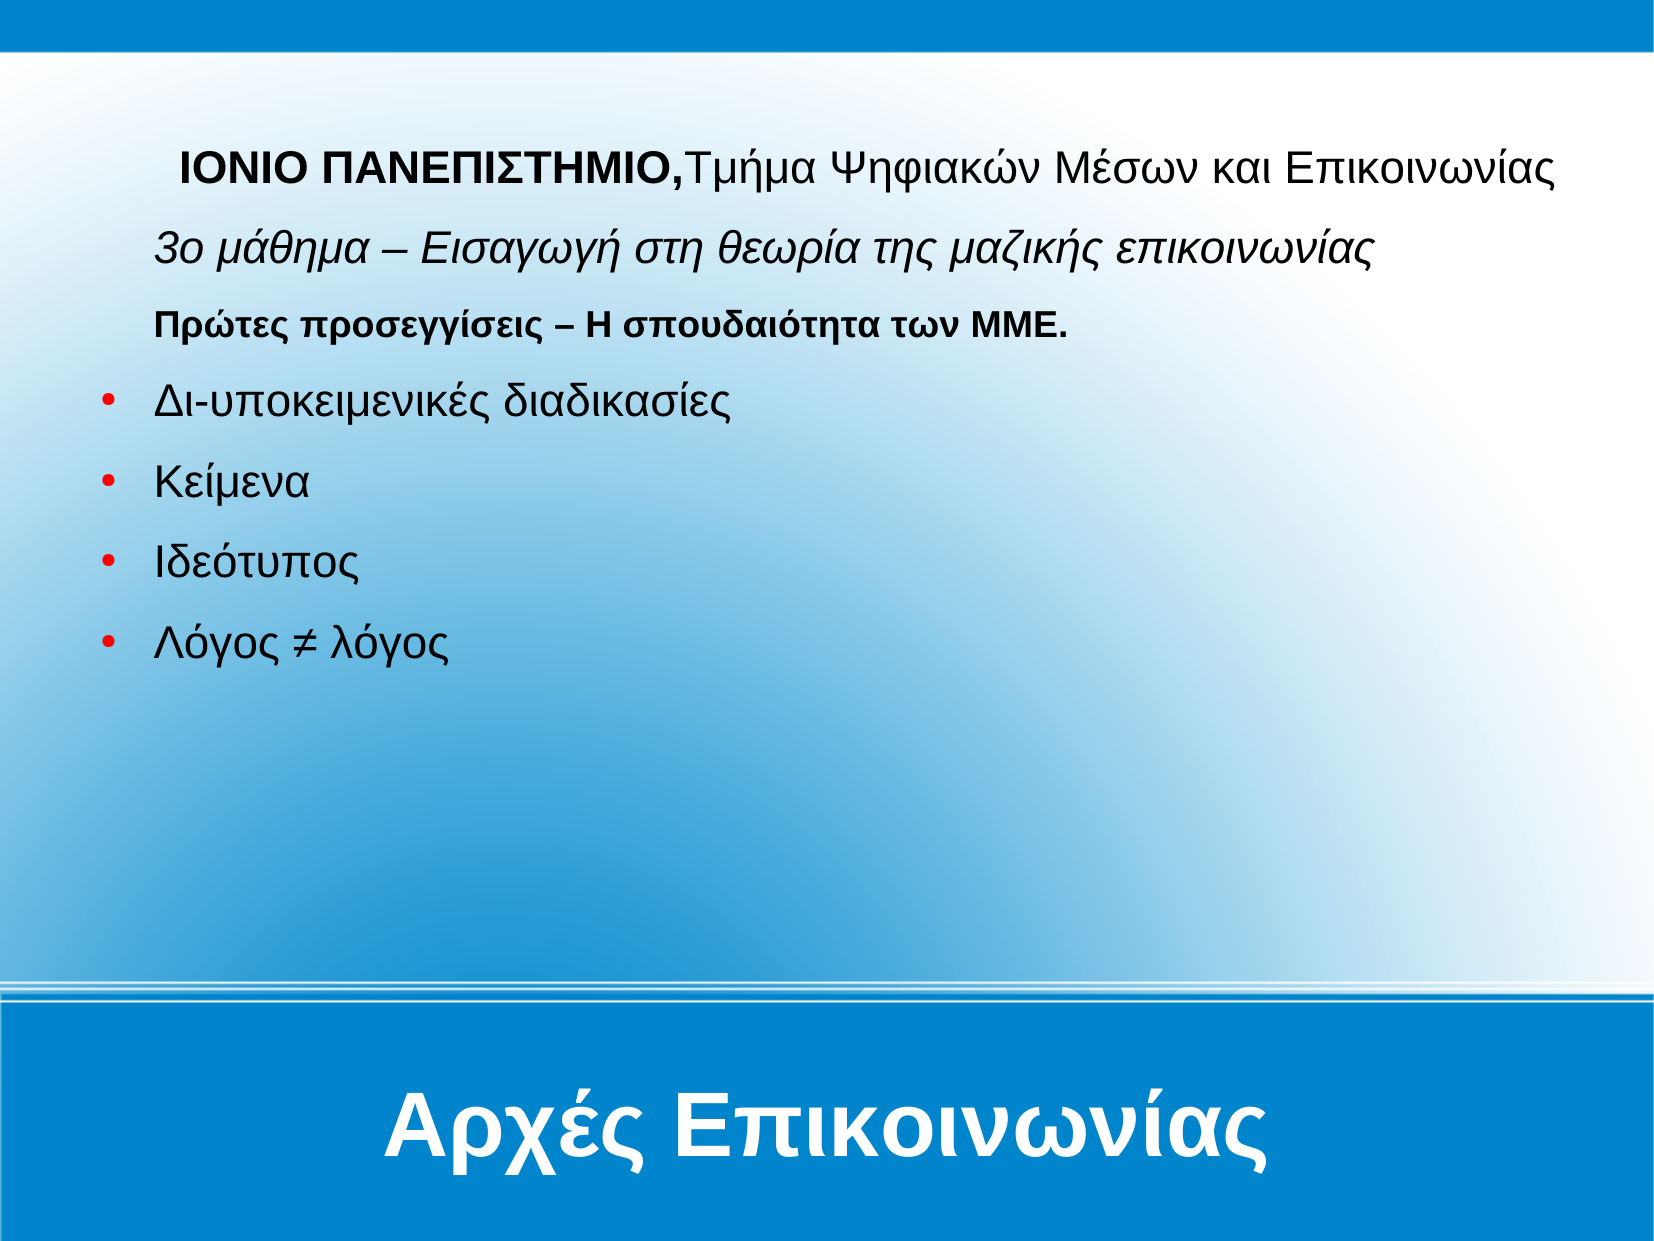

ΙΟΝΙΟ ΠΑΝΕΠΙΣΤΗΜΙΟ,Τμήμα Ψηφιακών Μέσων και Επικοινωνίας
3ο μάθημα – Εισαγωγή στη θεωρία της μαζικής επικοινωνίας
Πρώτες προσεγγίσεις – Η σπουδαιότητα των ΜΜΕ.
Δι-υποκειμενικές διαδικασίες
Κείμενα
Ιδεότυπος
Λόγος ≠ λόγος
# Αρχές Επικοινωνίας